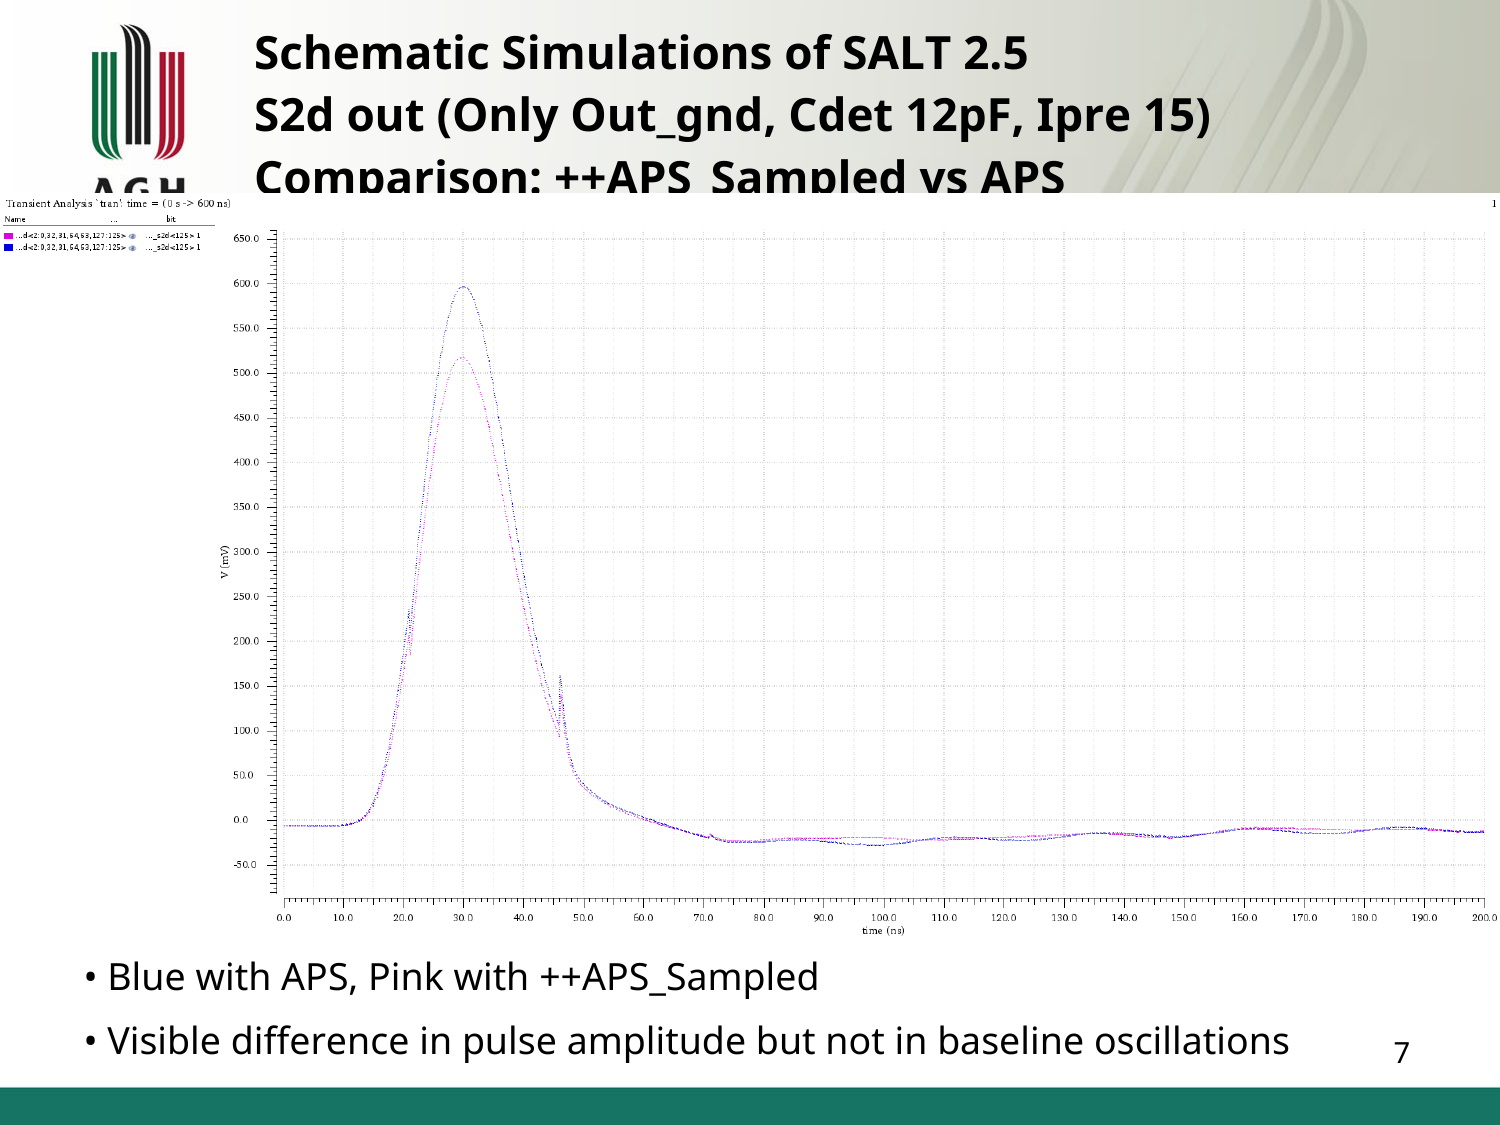

Schematic Simulations of SALT 2.5
S2d out (Only Out_gnd, Cdet 12pF, Ipre 15)
Comparison: ++APS_Sampled vs APS
# Blue with APS, Pink with ++APS_Sampled
 Visible difference in pulse amplitude but not in baseline oscillations
7